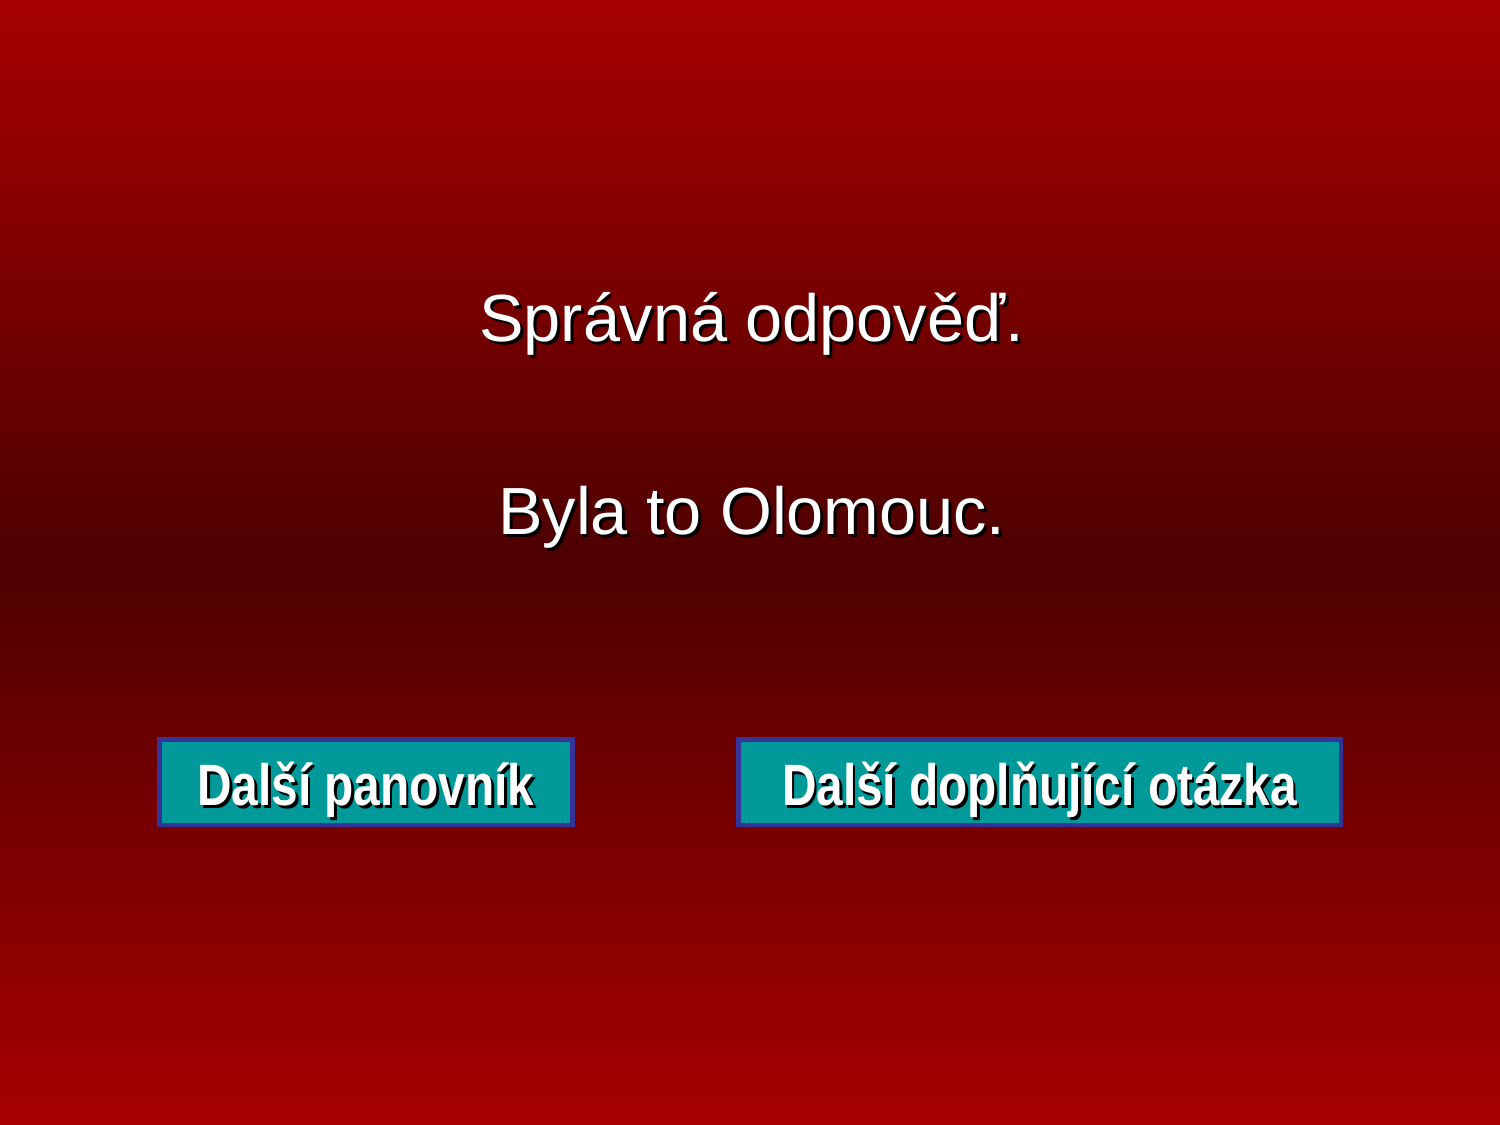

#
Správná odpověď.
Byla to Olomouc.
Další panovník
Další doplňující otázka